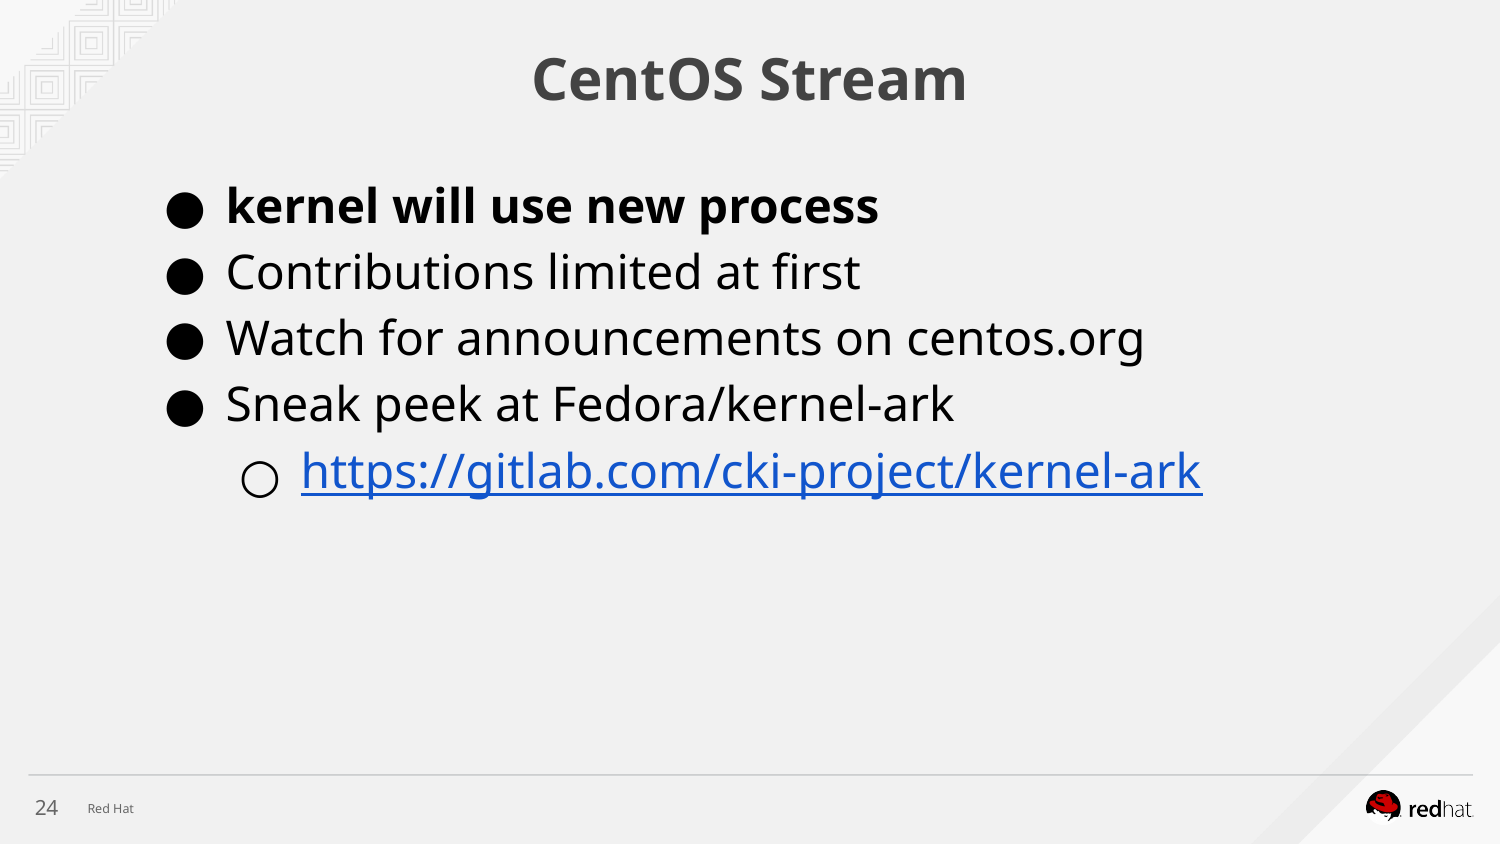

CentOS Stream
# kernel will use new process
Contributions limited at first
Watch for announcements on centos.org
Sneak peek at Fedora/kernel-ark
https://gitlab.com/cki-project/kernel-ark